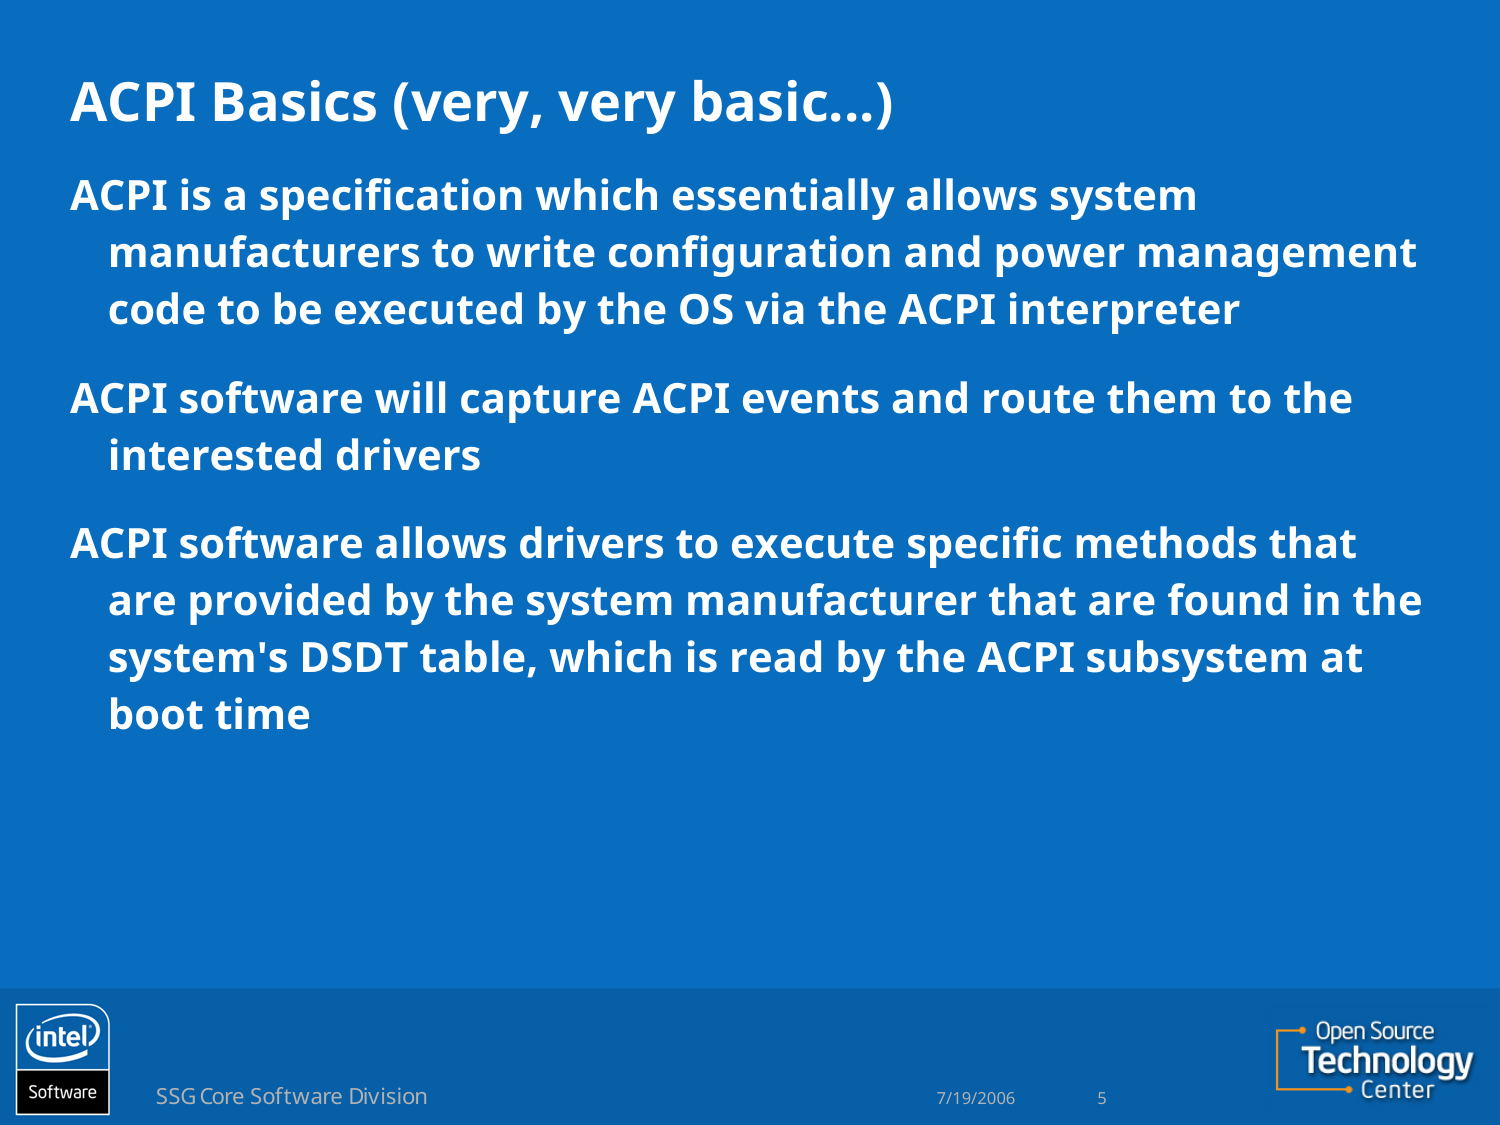

# ACPI Basics (very, very basic...)
ACPI is a specification which essentially allows system manufacturers to write configuration and power management code to be executed by the OS via the ACPI interpreter
ACPI software will capture ACPI events and route them to the interested drivers
ACPI software allows drivers to execute specific methods that are provided by the system manufacturer that are found in the system's DSDT table, which is read by the ACPI subsystem at boot time